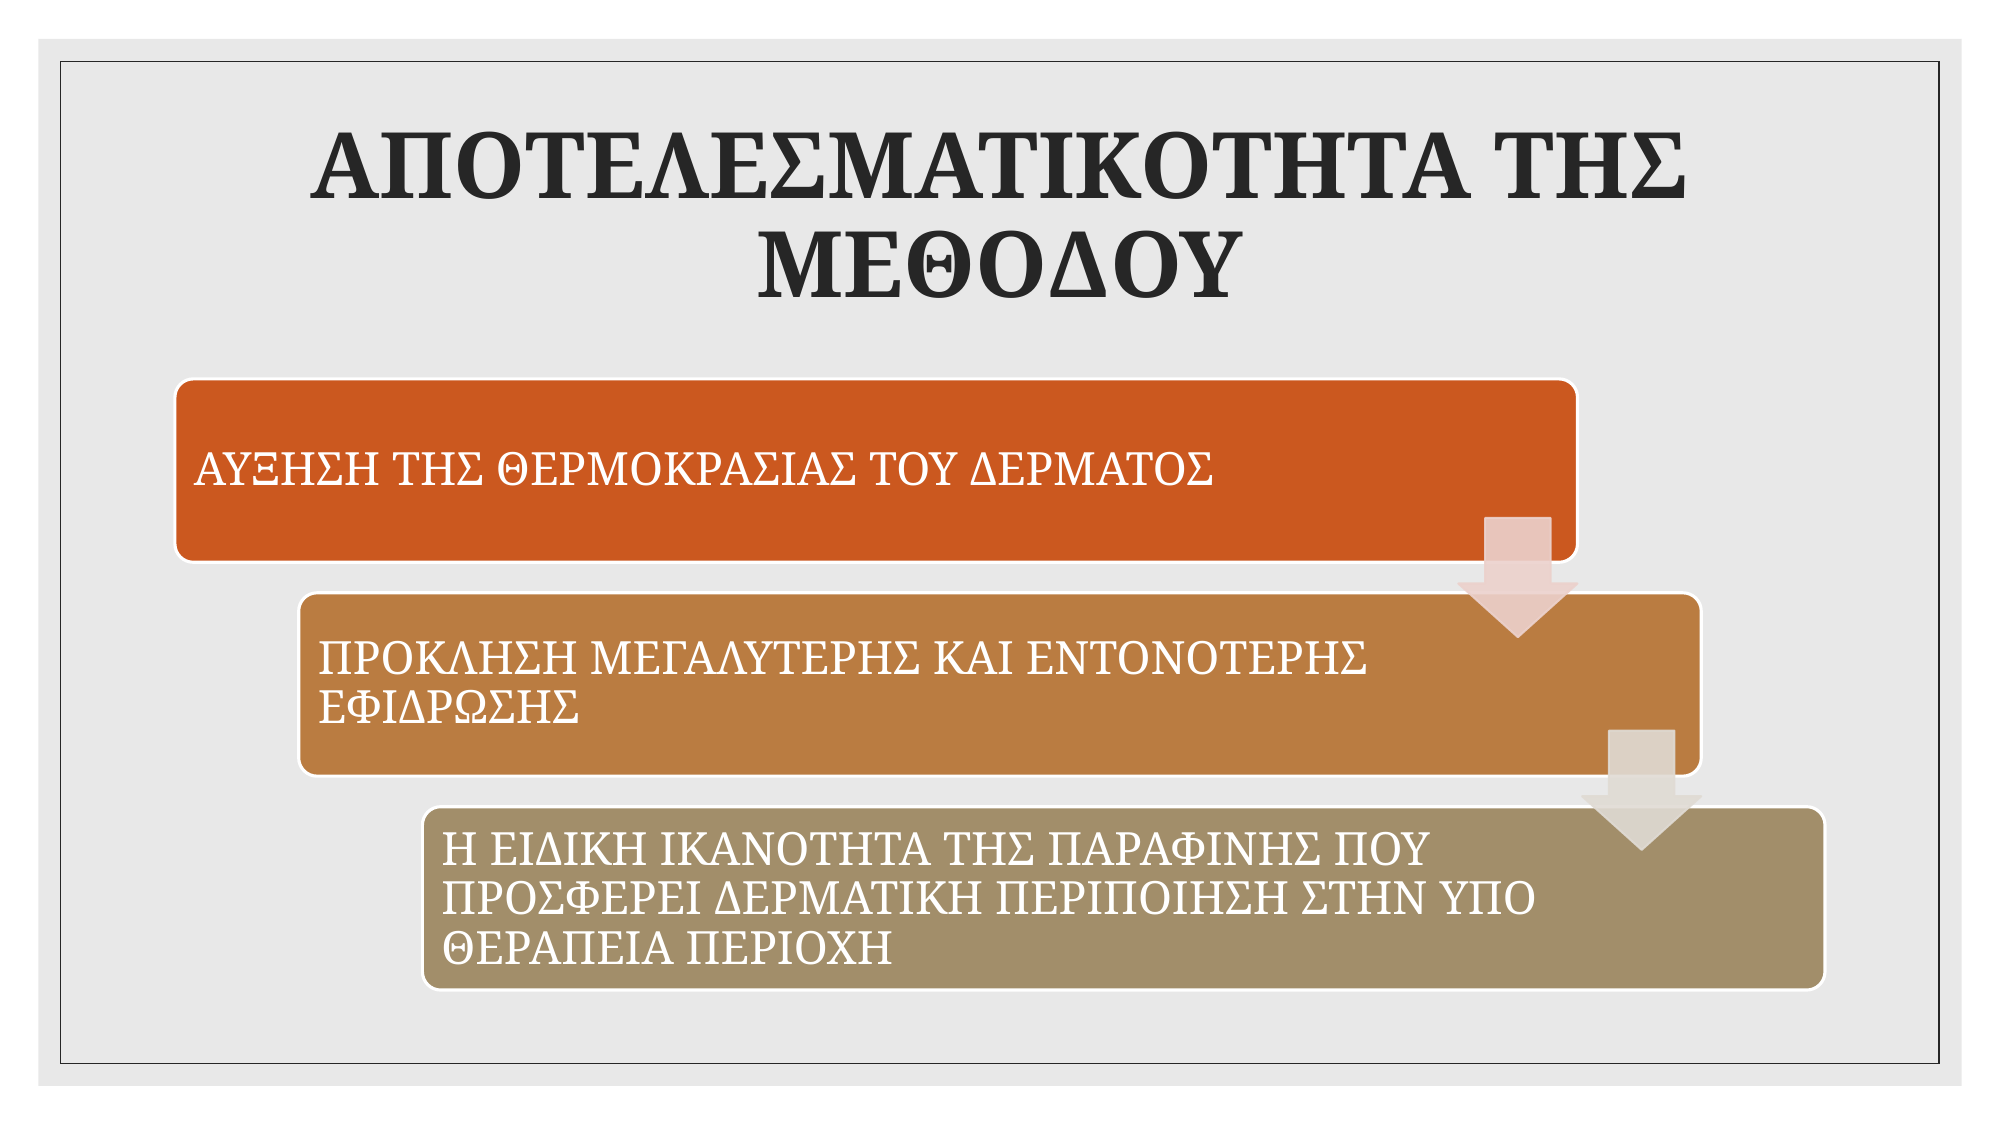

# ΑΠΟΤΕΛΕΣΜΑΤΙΚΟΤΗΤΑ ΤΗΣ ΜΕΘΟΔΟΥ
ΑΥΞΗΣΗ ΤΗΣ ΘΕΡΜΟΚΡΑΣΙΑΣ ΤΟΥ ΔΕΡΜΑΤΟΣ
ΠΡΟΚΛΗΣΗ ΜΕΓΑΛΥΤΕΡΗΣ ΚΑΙ ΕΝΤΟΝΟΤΕΡΗΣ ΕΦΙΔΡΩΣΗΣ
Η ΕΙΔΙΚΗ ΙΚΑΝΟΤΗΤΑ ΤΗΣ ΠΑΡΑΦΙΝΗΣ ΠΟΥ ΠΡΟΣΦΕΡΕΙ ΔΕΡΜΑΤΙΚΗ ΠΕΡΙΠΟΙΗΣΗ ΣΤΗΝ ΥΠΟ ΘΕΡΑΠΕΙΑ ΠΕΡΙΟΧΗ